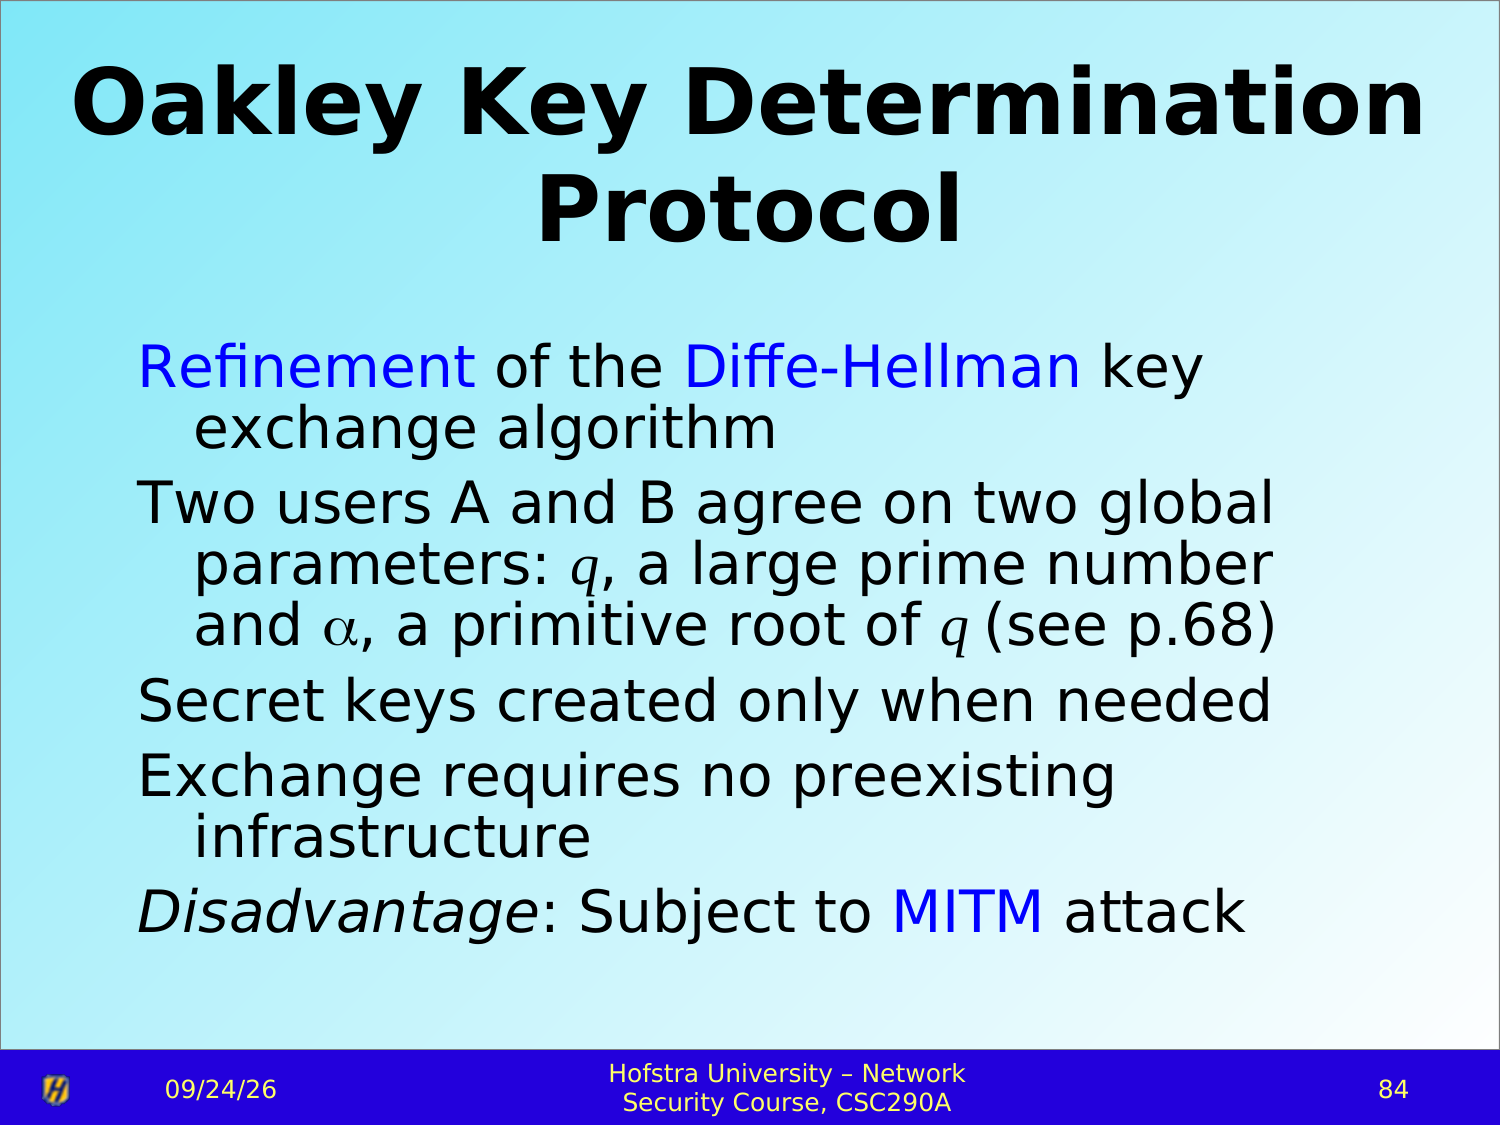

# Oakley Key Determination Protocol
Refinement of the Diffe-Hellman key exchange algorithm
Two users A and B agree on two global parameters: q, a large prime number and , a primitive root of q (see p.68)
Secret keys created only when needed
Exchange requires no preexisting infrastructure
Disadvantage: Subject to MITM attack
84